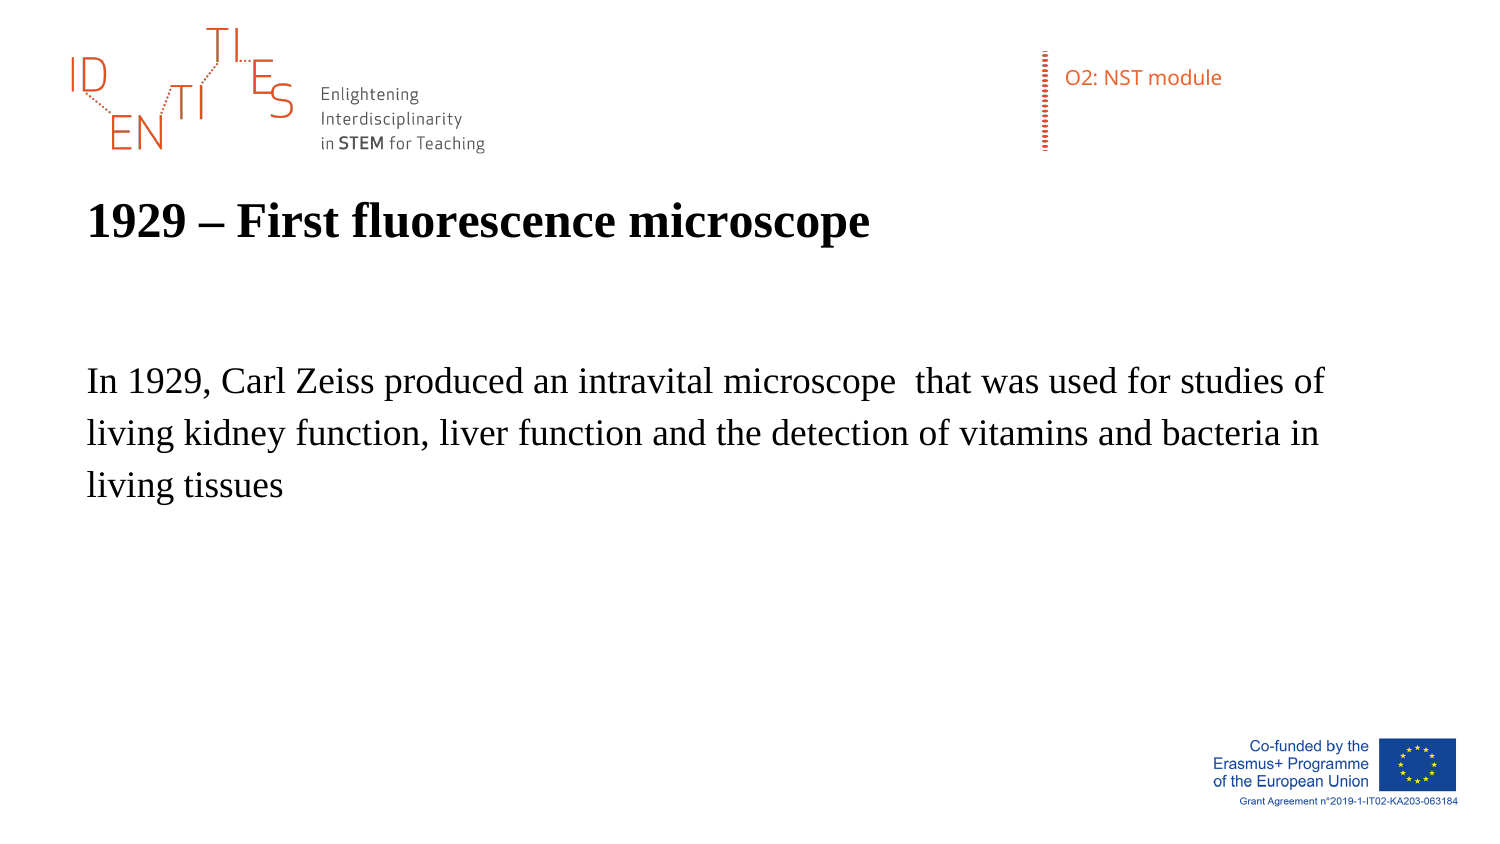

O2: NST module
1929 – First fluorescence microscope
In 1929, Carl Zeiss produced an intravital microscope that was used for studies of living kidney function, liver function and the detection of vitamins and bacteria in living tissues